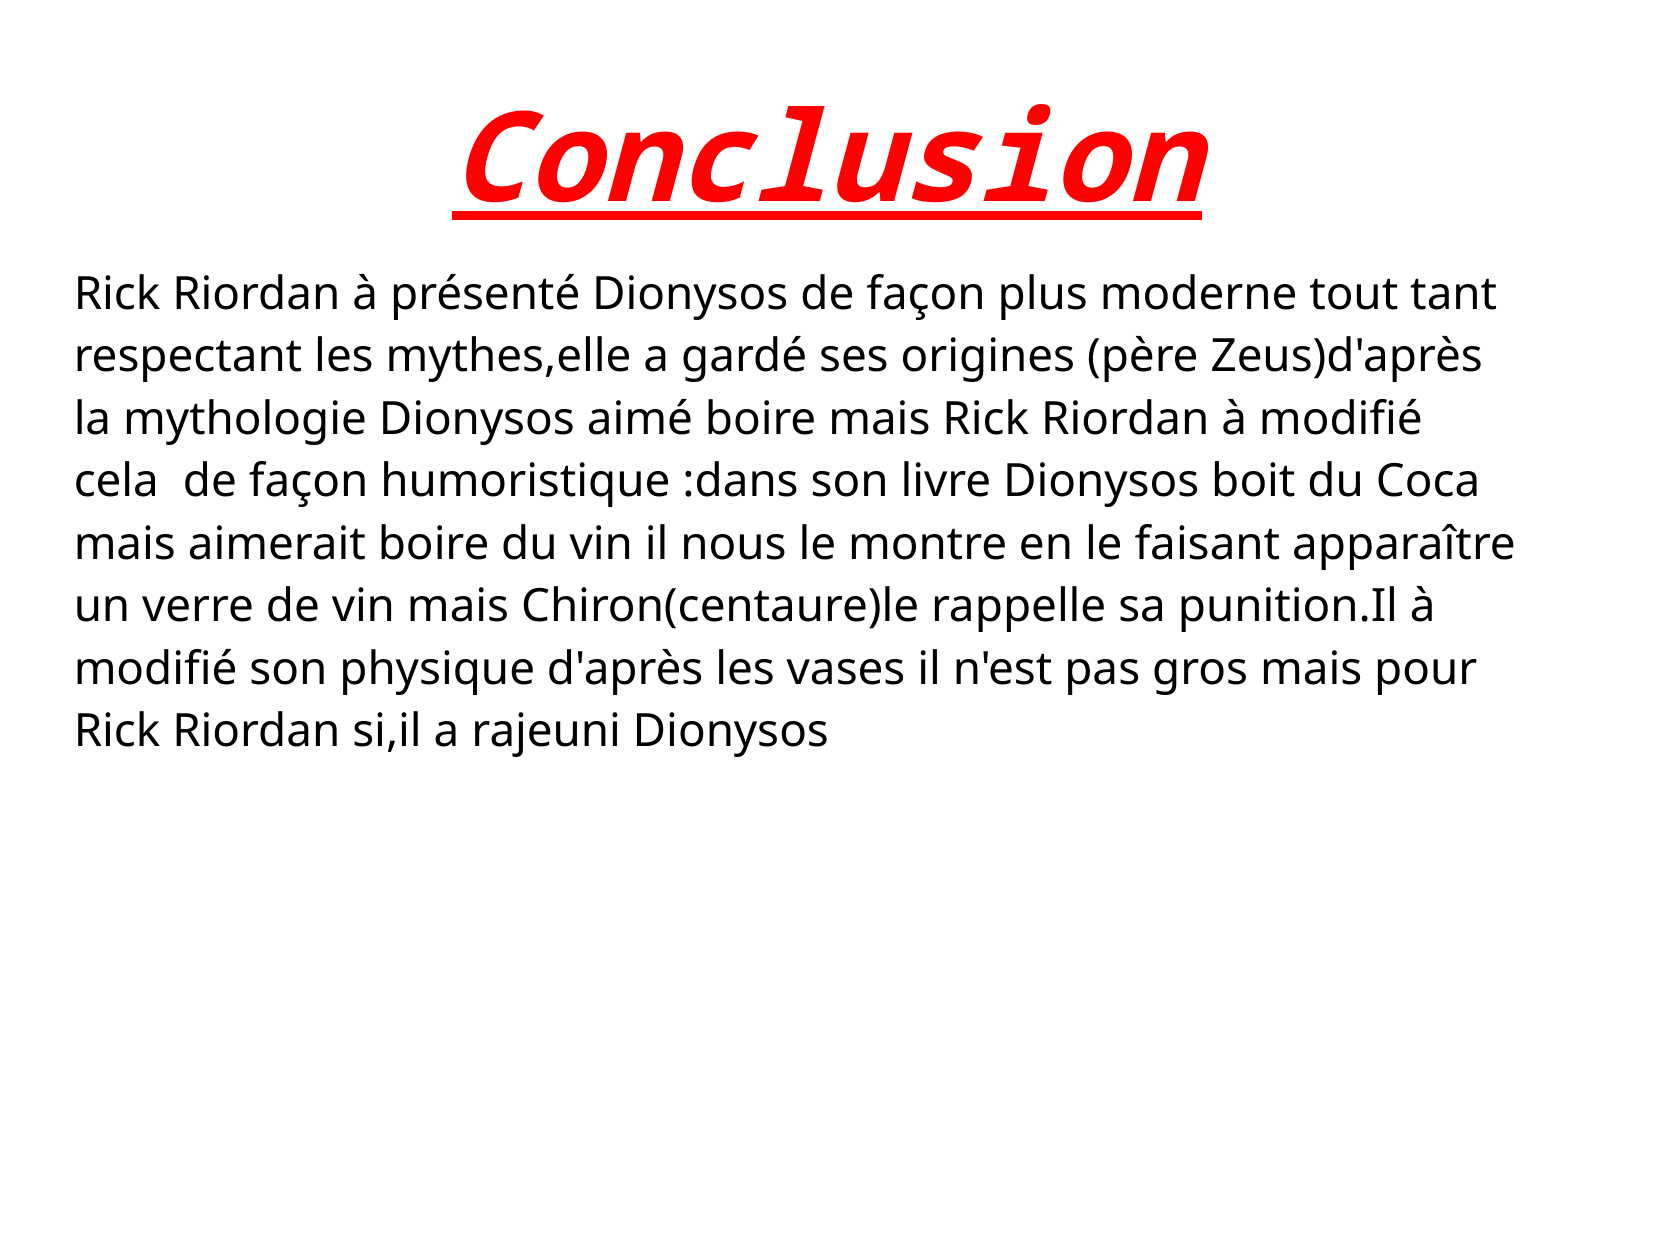

# Conclusion
Rick Riordan à présenté Dionysos de façon plus moderne tout tant respectant les mythes,elle a gardé ses origines (père Zeus)d'après la mythologie Dionysos aimé boire mais Rick Riordan à modifié cela de façon humoristique :dans son livre Dionysos boit du Coca mais aimerait boire du vin il nous le montre en le faisant apparaître un verre de vin mais Chiron(centaure)le rappelle sa punition.Il à modifié son physique d'après les vases il n'est pas gros mais pour Rick Riordan si,il a rajeuni Dionysos